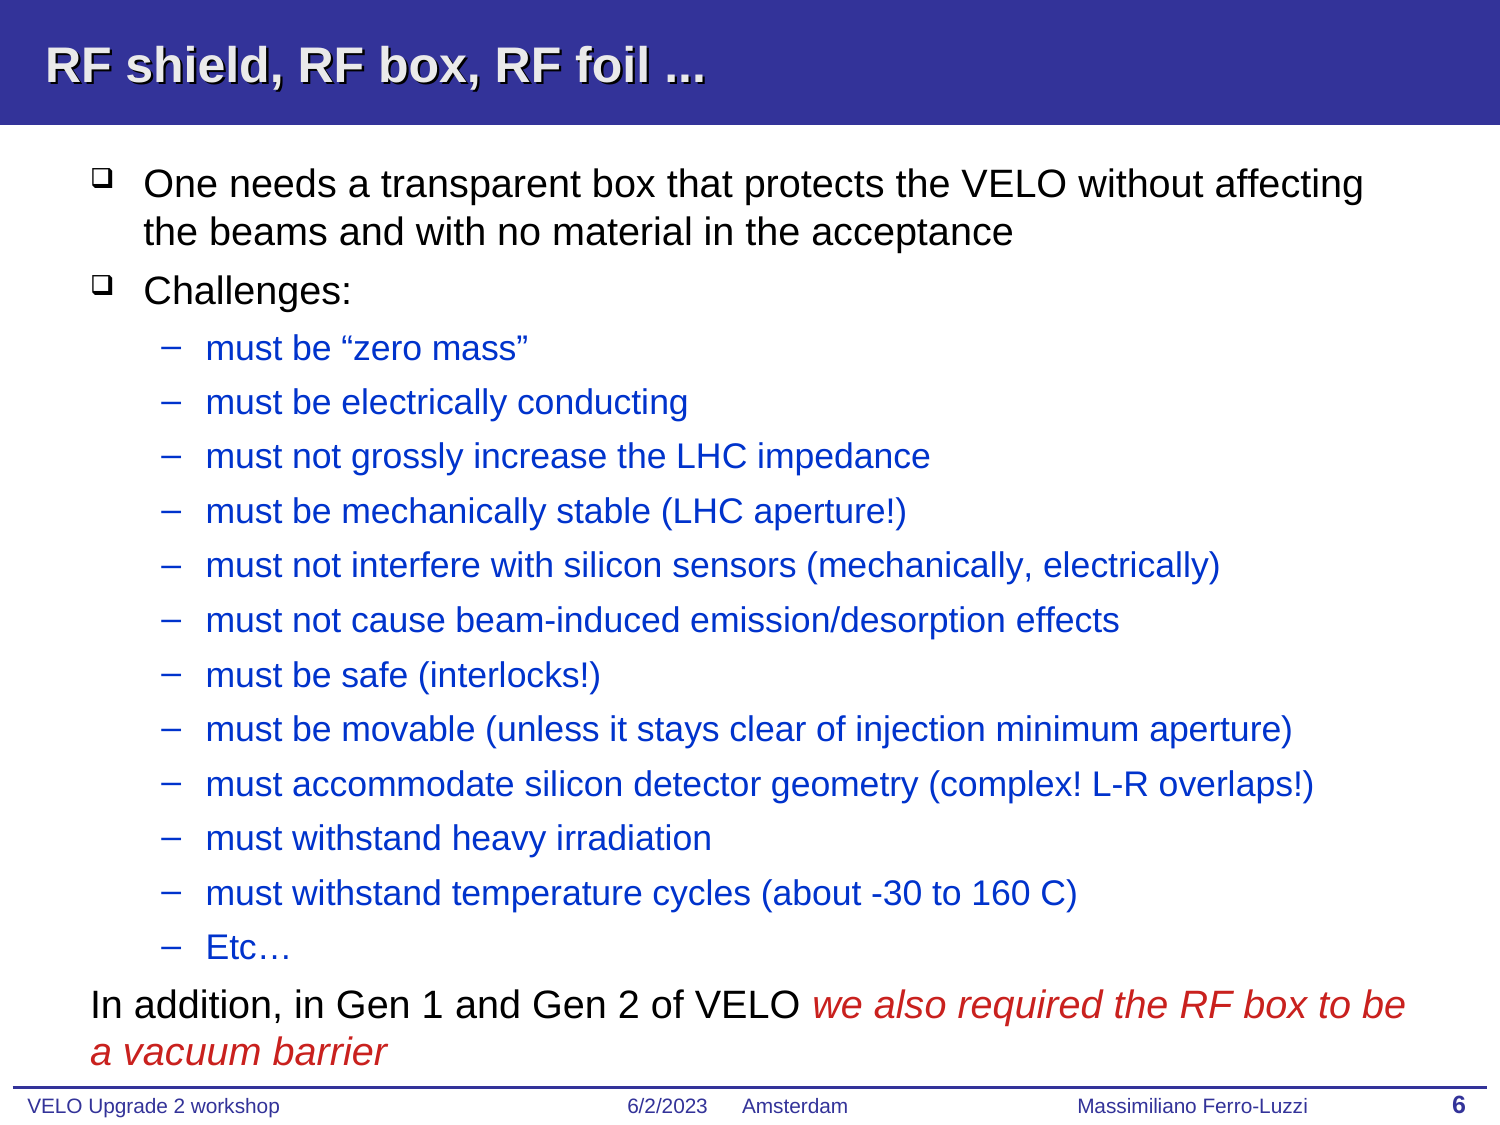

# RF shield, RF box, RF foil ...
One needs a transparent box that protects the VELO without affecting the beams and with no material in the acceptance
Challenges:
must be “zero mass”
must be electrically conducting
must not grossly increase the LHC impedance
must be mechanically stable (LHC aperture!)
must not interfere with silicon sensors (mechanically, electrically)
must not cause beam-induced emission/desorption effects
must be safe (interlocks!)
must be movable (unless it stays clear of injection minimum aperture)
must accommodate silicon detector geometry (complex! L-R overlaps!)
must withstand heavy irradiation
must withstand temperature cycles (about -30 to 160 C)
Etc…
In addition, in Gen 1 and Gen 2 of VELO we also required the RF box to be a vacuum barrier